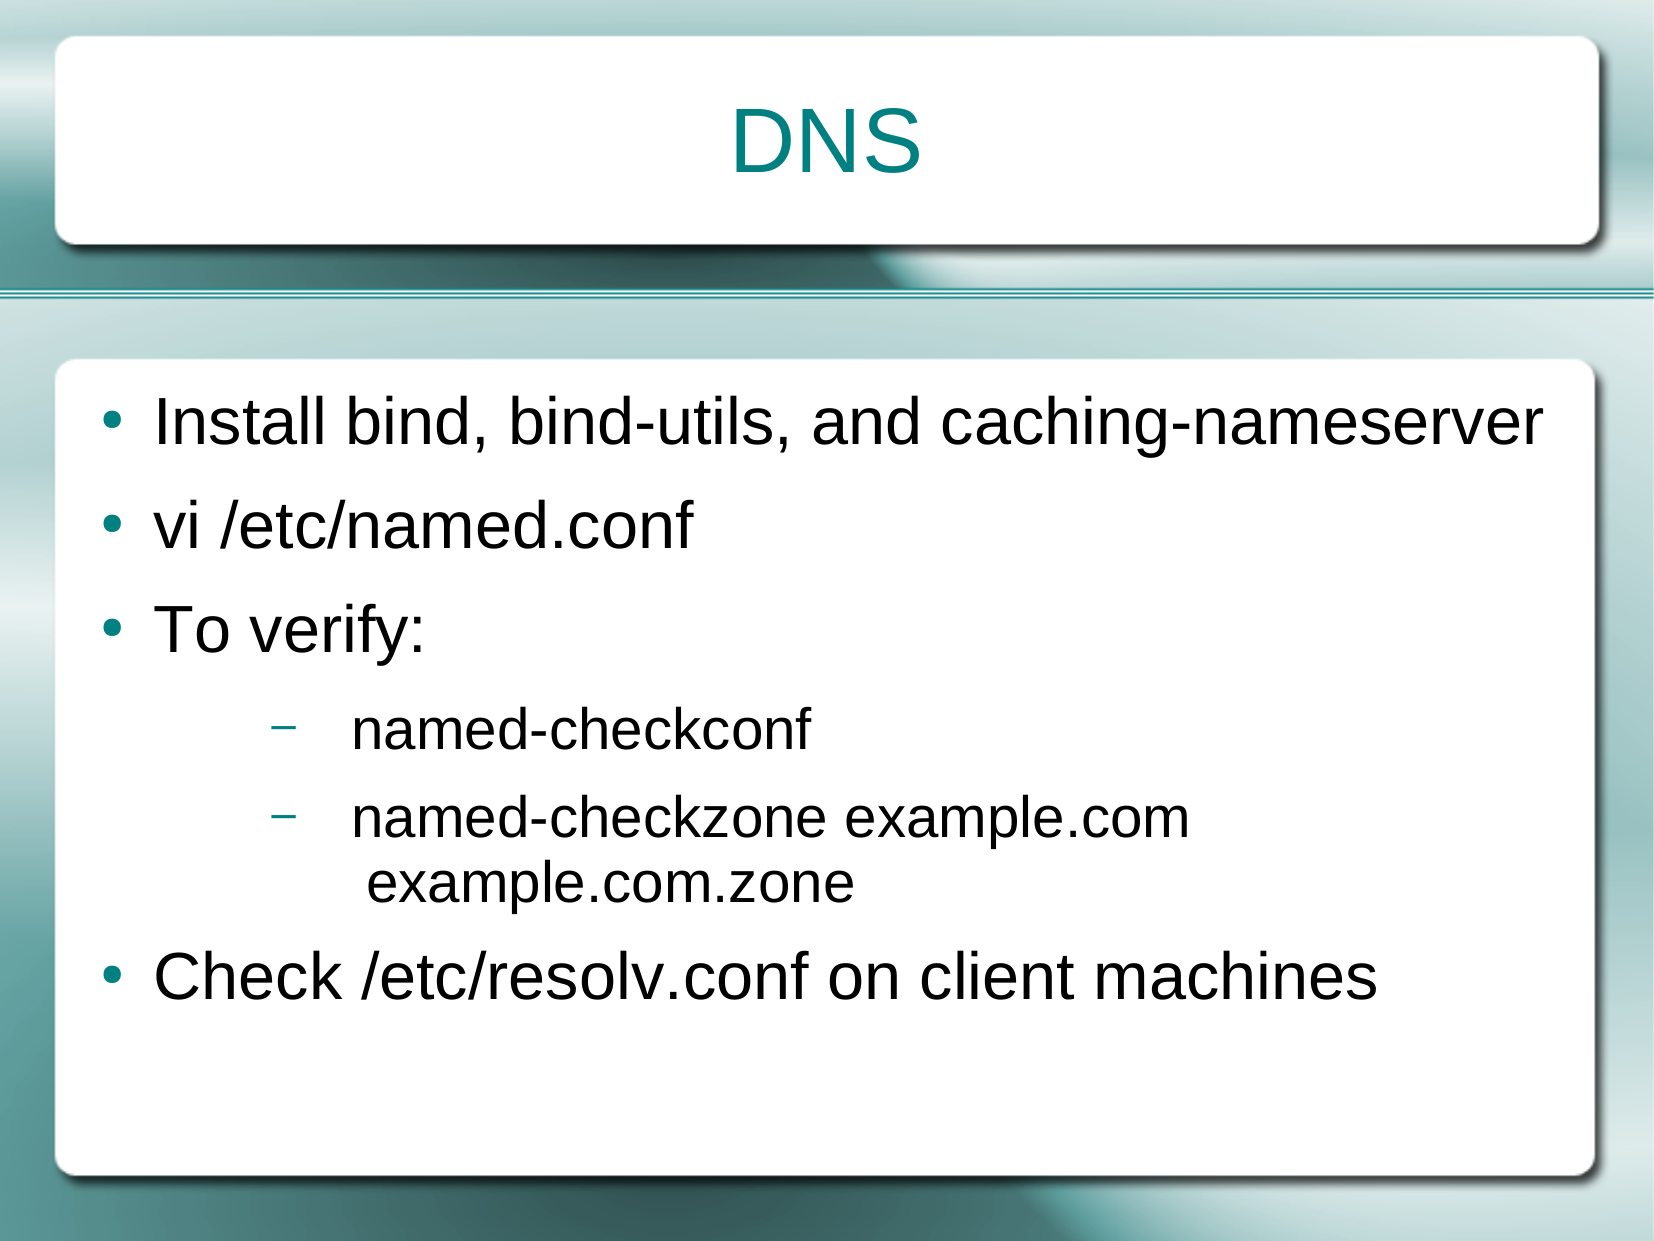

# DNS
Install bind, bind-utils, and caching-nameserver
vi /etc/named.conf
To verify:
 named-checkconf
 named-checkzone example.com example.com.zone
Check /etc/resolv.conf on client machines